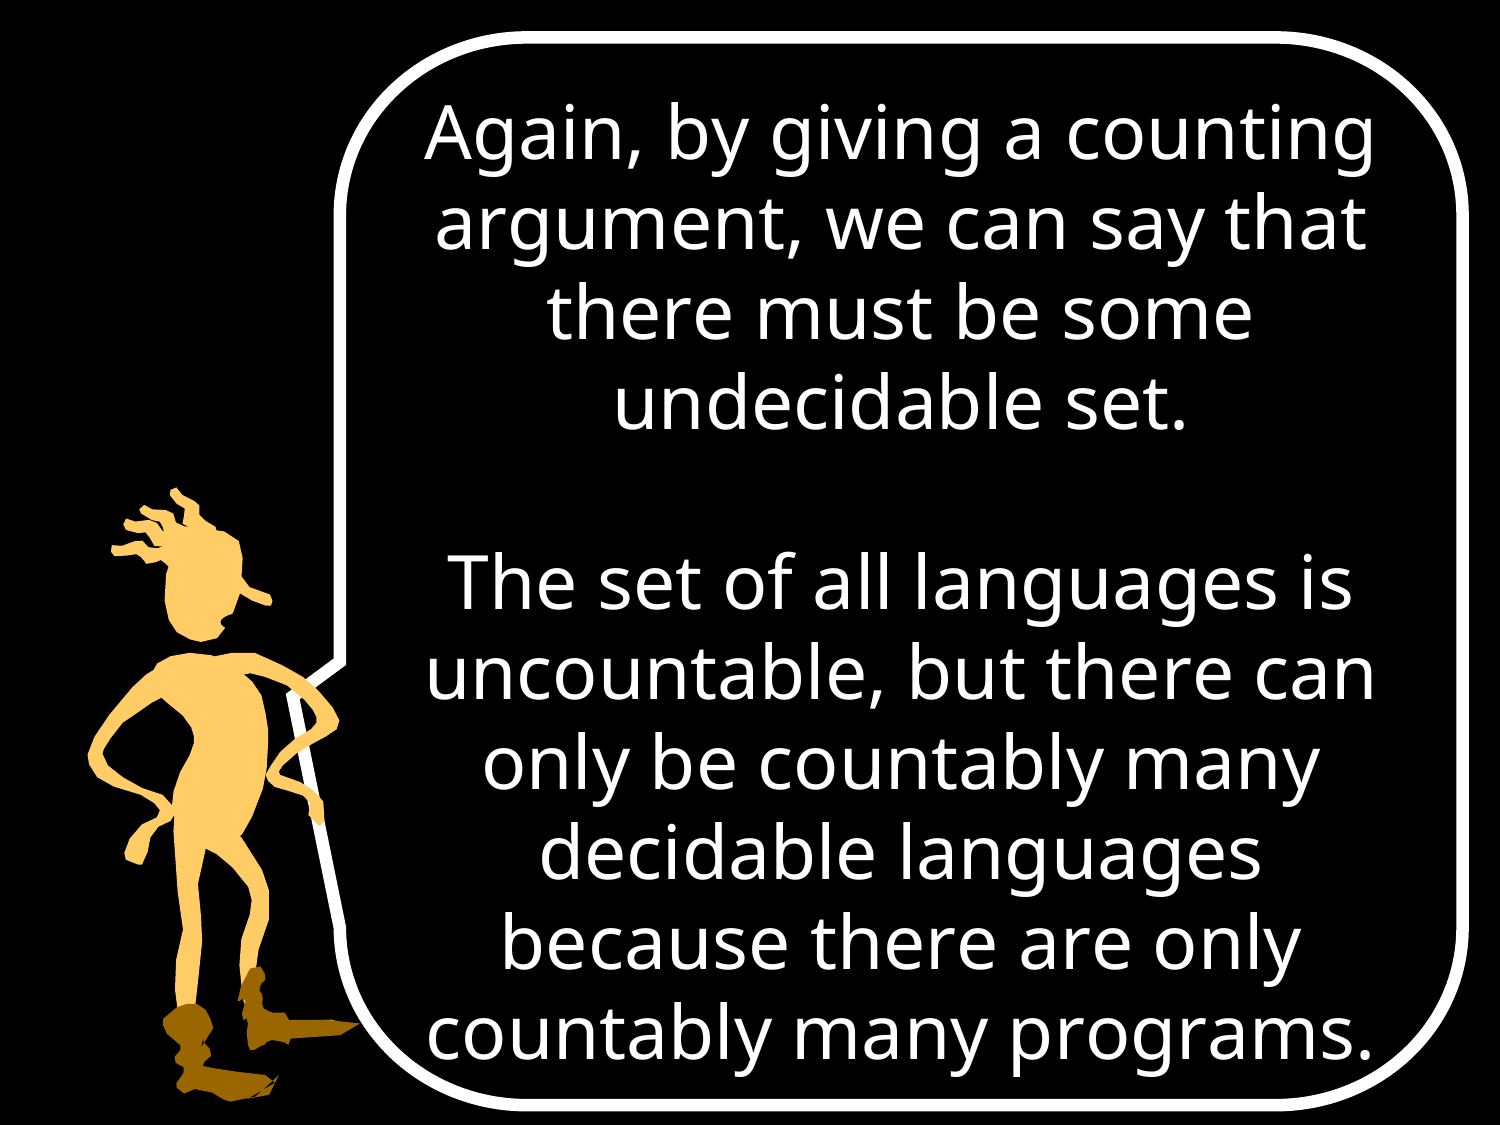

Again, by giving a counting argument, we can say that there must be some undecidable set.
The set of all languages is uncountable, but there can only be countably many decidable languages because there are only countably many programs.